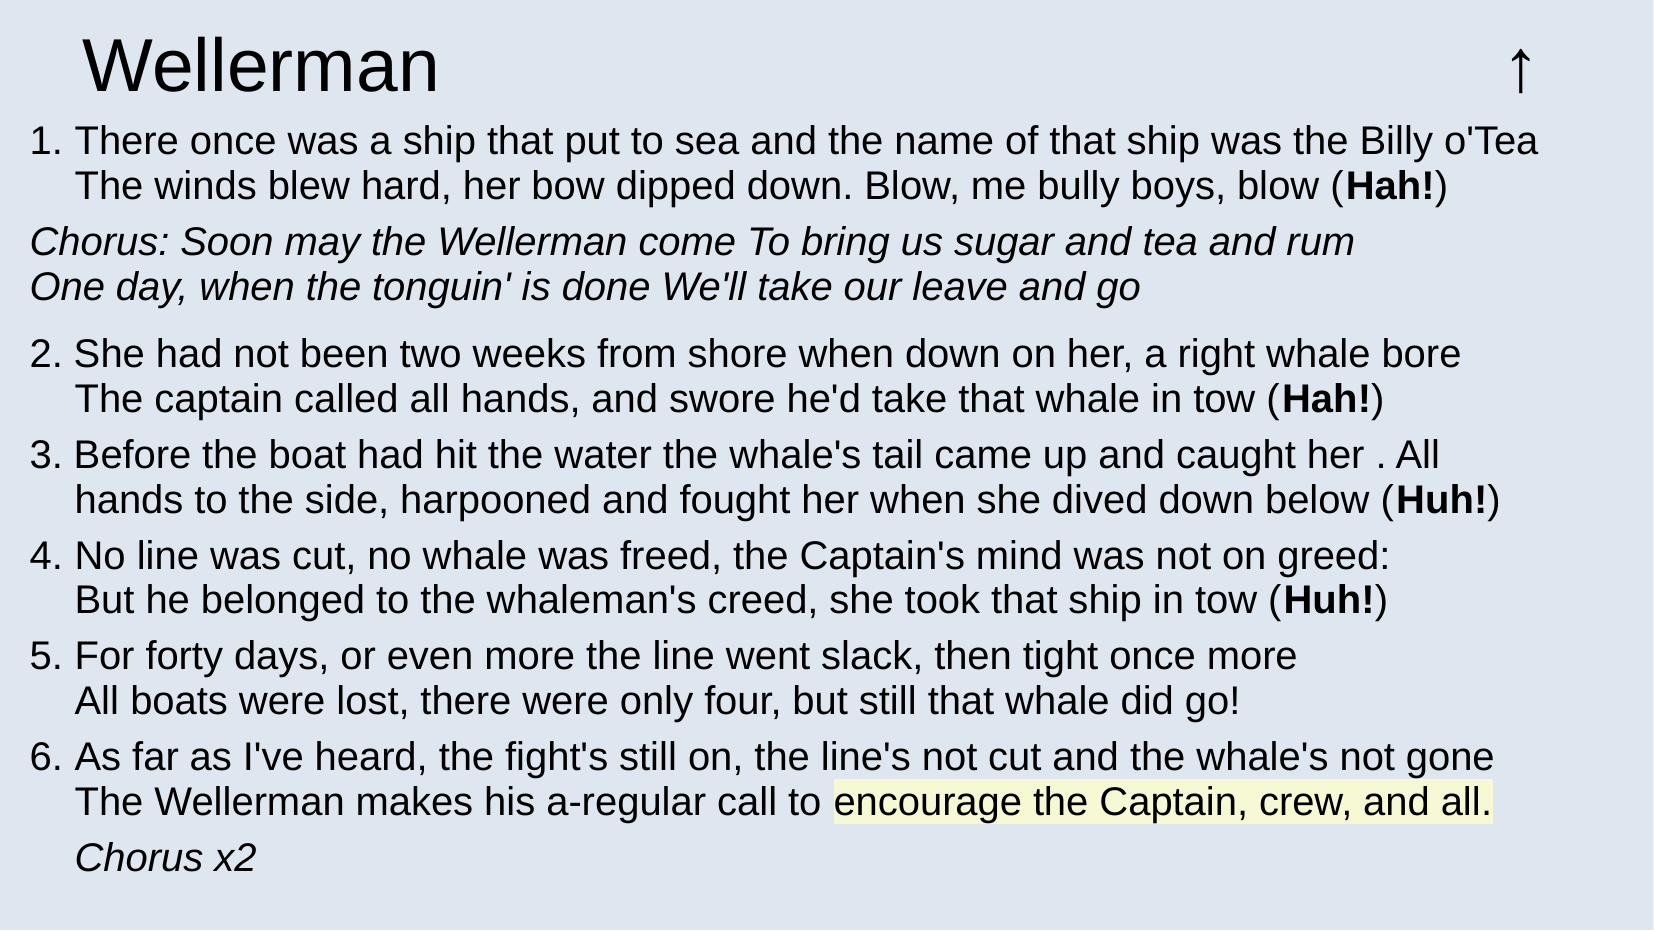

# Wellerman	↑
1.	There once was a ship that put to sea and the name of that ship was the Billy o'Tea
	The winds blew hard, her bow dipped down. Blow, me bully boys, blow (Hah!)
Chorus: Soon may the Wellerman come To bring us sugar and tea and rum
One day, when the tonguin' is done We'll take our leave and go
2. She had not been two weeks from shore when down on her, a right whale bore
	The captain called all hands, and swore he'd take that whale in tow (Hah!)
3. Before the boat had hit the water the whale's tail came up and caught her . All
	hands to the side, harpooned and fought her when she dived down below (Huh!)
4.	No line was cut, no whale was freed, the Captain's mind was not on greed:
	But he belonged to the whaleman's creed, she took that ship in tow (Huh!)
5.	For forty days, or even more the line went slack, then tight once more
	All boats were lost, there were only four, but still that whale did go!
6.	As far as I've heard, the fight's still on, the line's not cut and the whale's not gone
	The Wellerman makes his a-regular call to encourage the Captain, crew, and all.
	Chorus x2